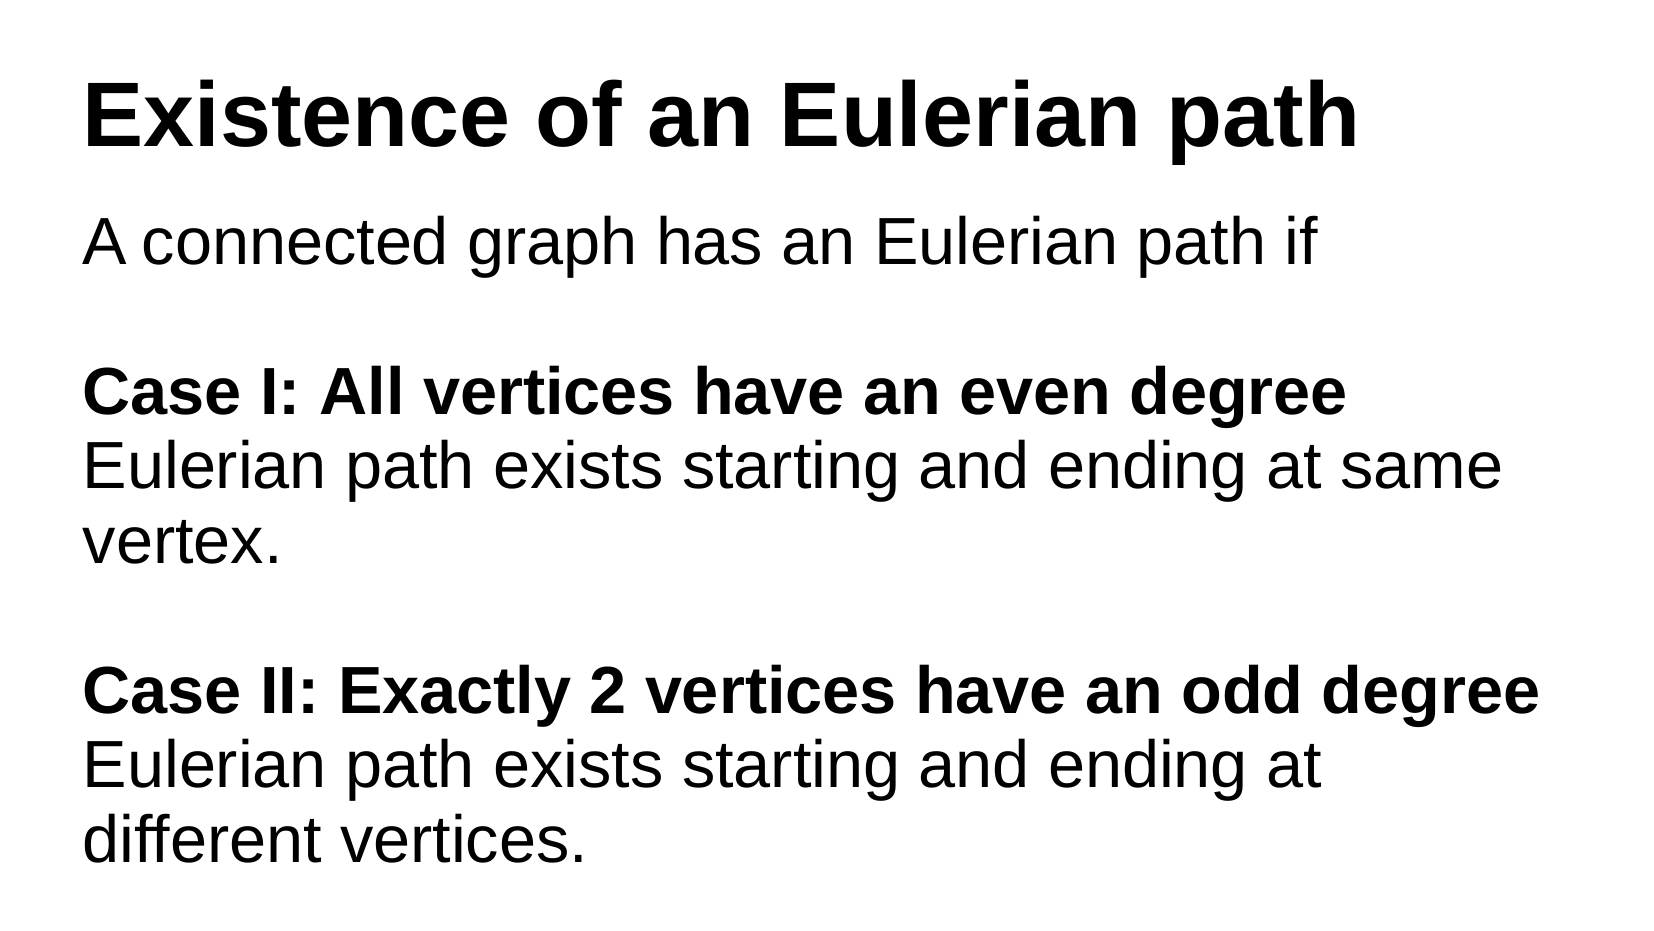

# Existence of an Eulerian path
A connected graph has an Eulerian path if
Case I: All vertices have an even degree
Eulerian path exists starting and ending at same vertex.
Case II: Exactly 2 vertices have an odd degree
Eulerian path exists starting and ending at different vertices.